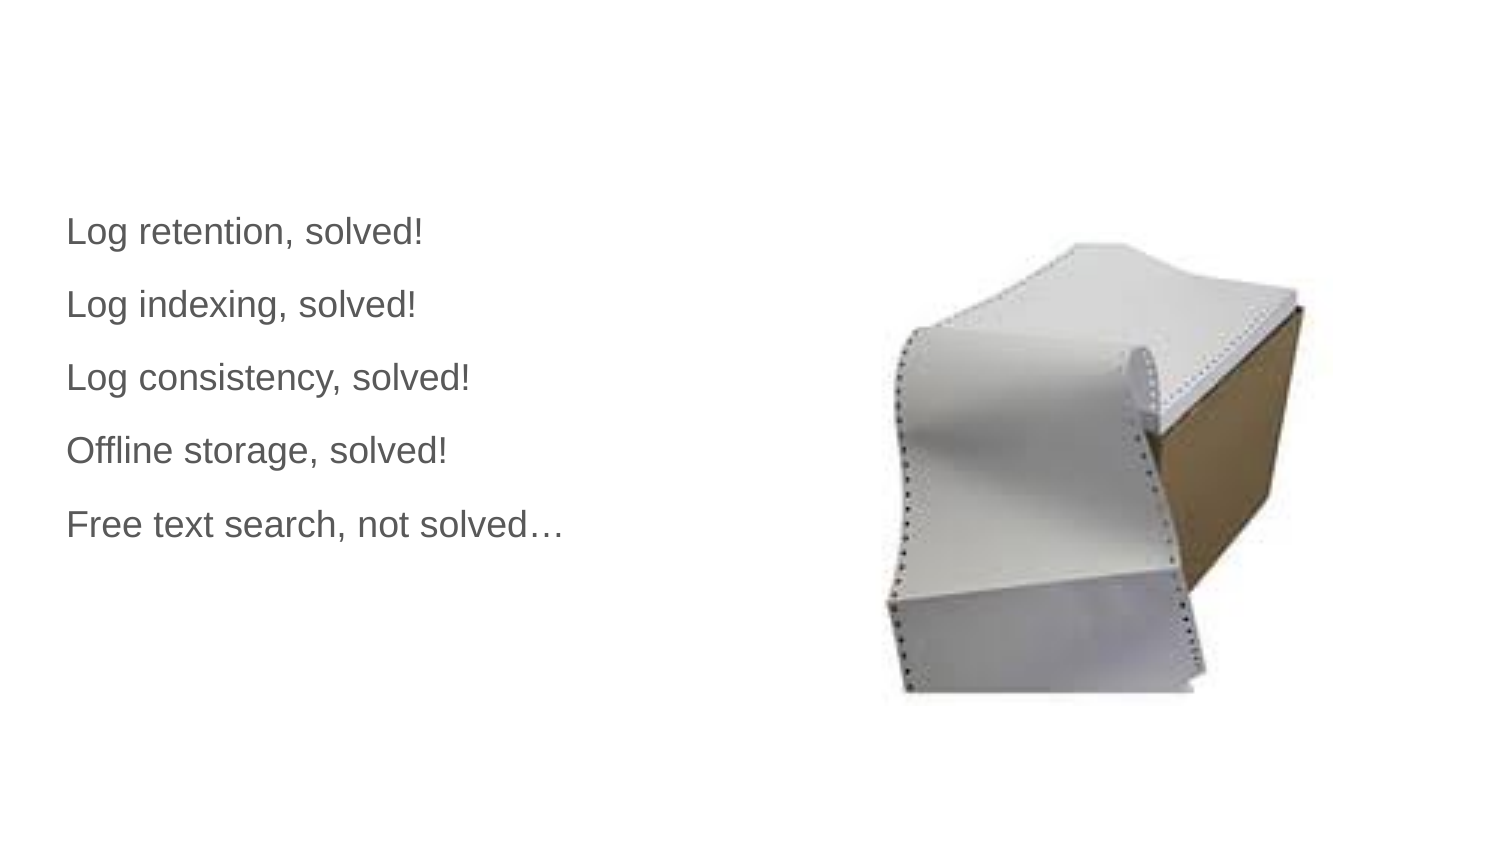

#
Log retention, solved!
Log indexing, solved!
Log consistency, solved!
Offline storage, solved!
Free text search, not solved…